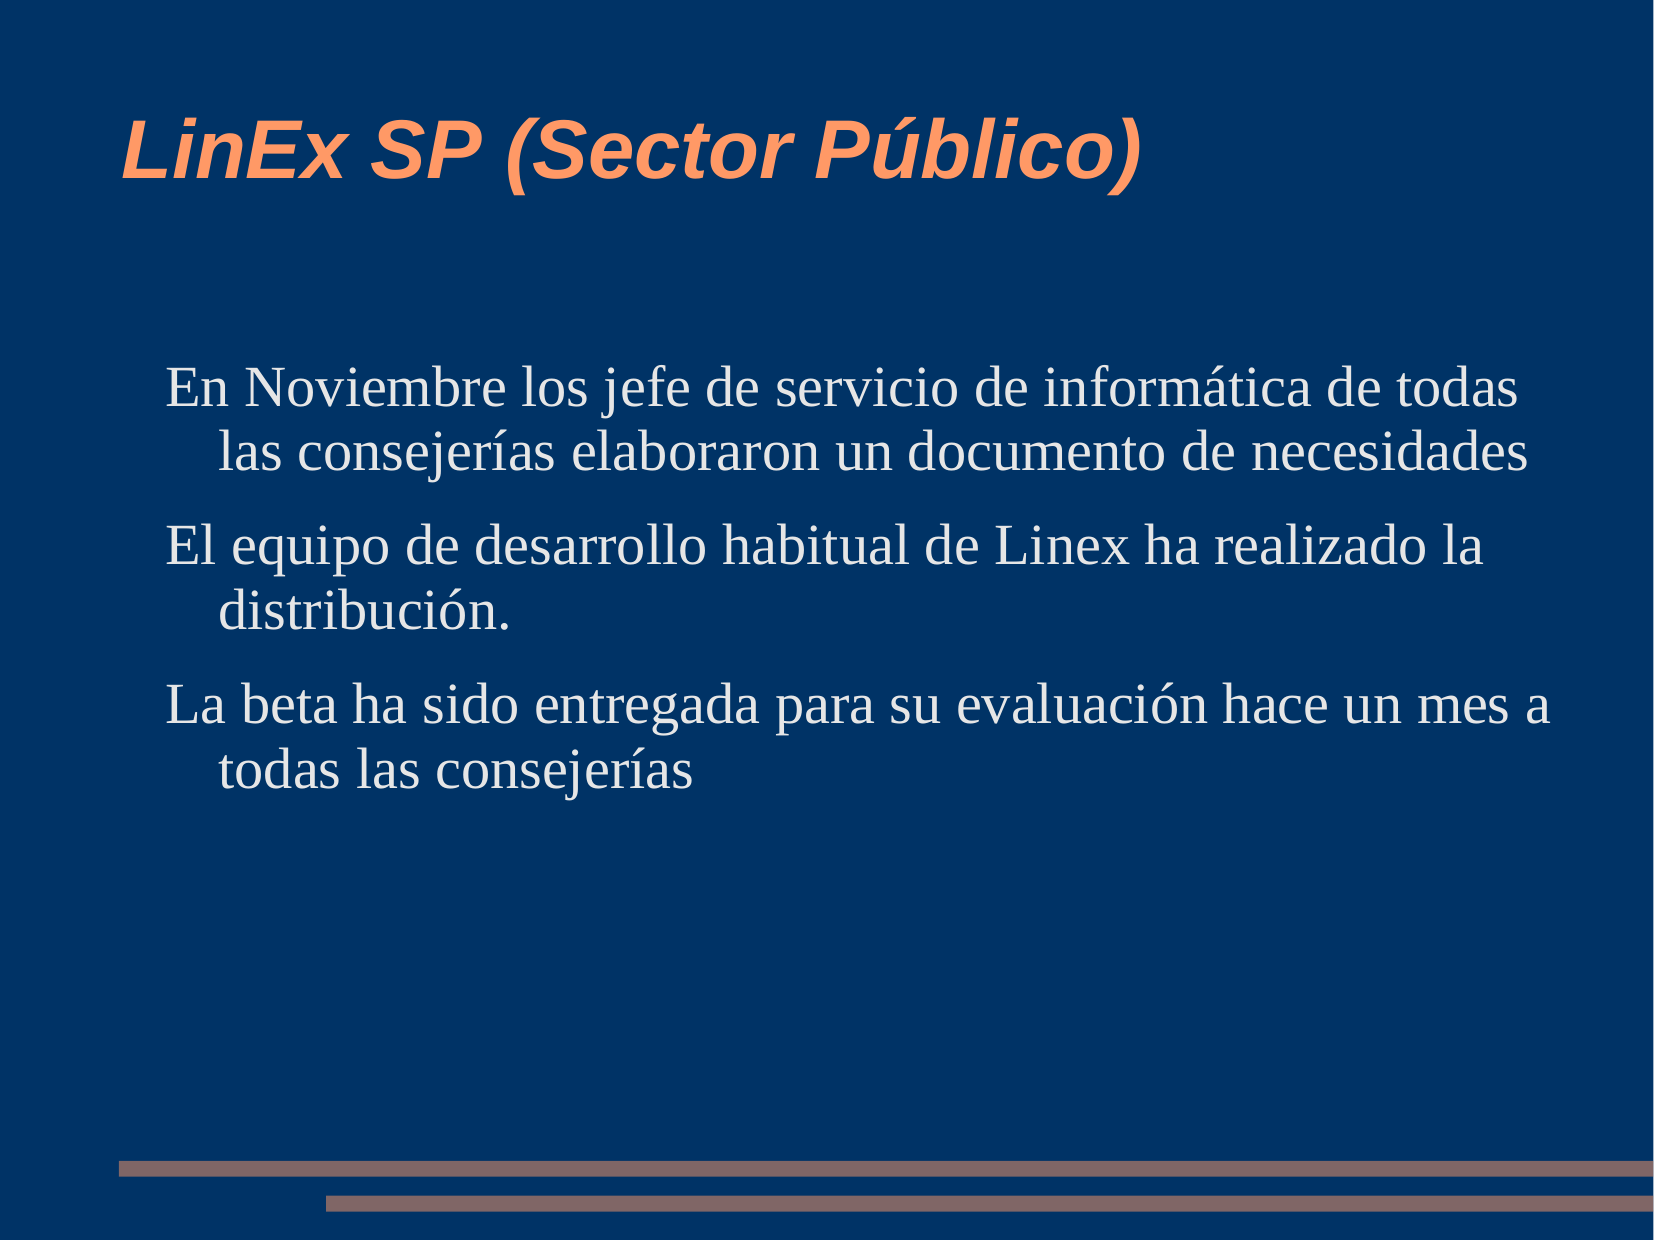

# LinEx SP (Sector Público)
En Noviembre los jefe de servicio de informática de todas las consejerías elaboraron un documento de necesidades
El equipo de desarrollo habitual de Linex ha realizado la distribución.
La beta ha sido entregada para su evaluación hace un mes a todas las consejerías